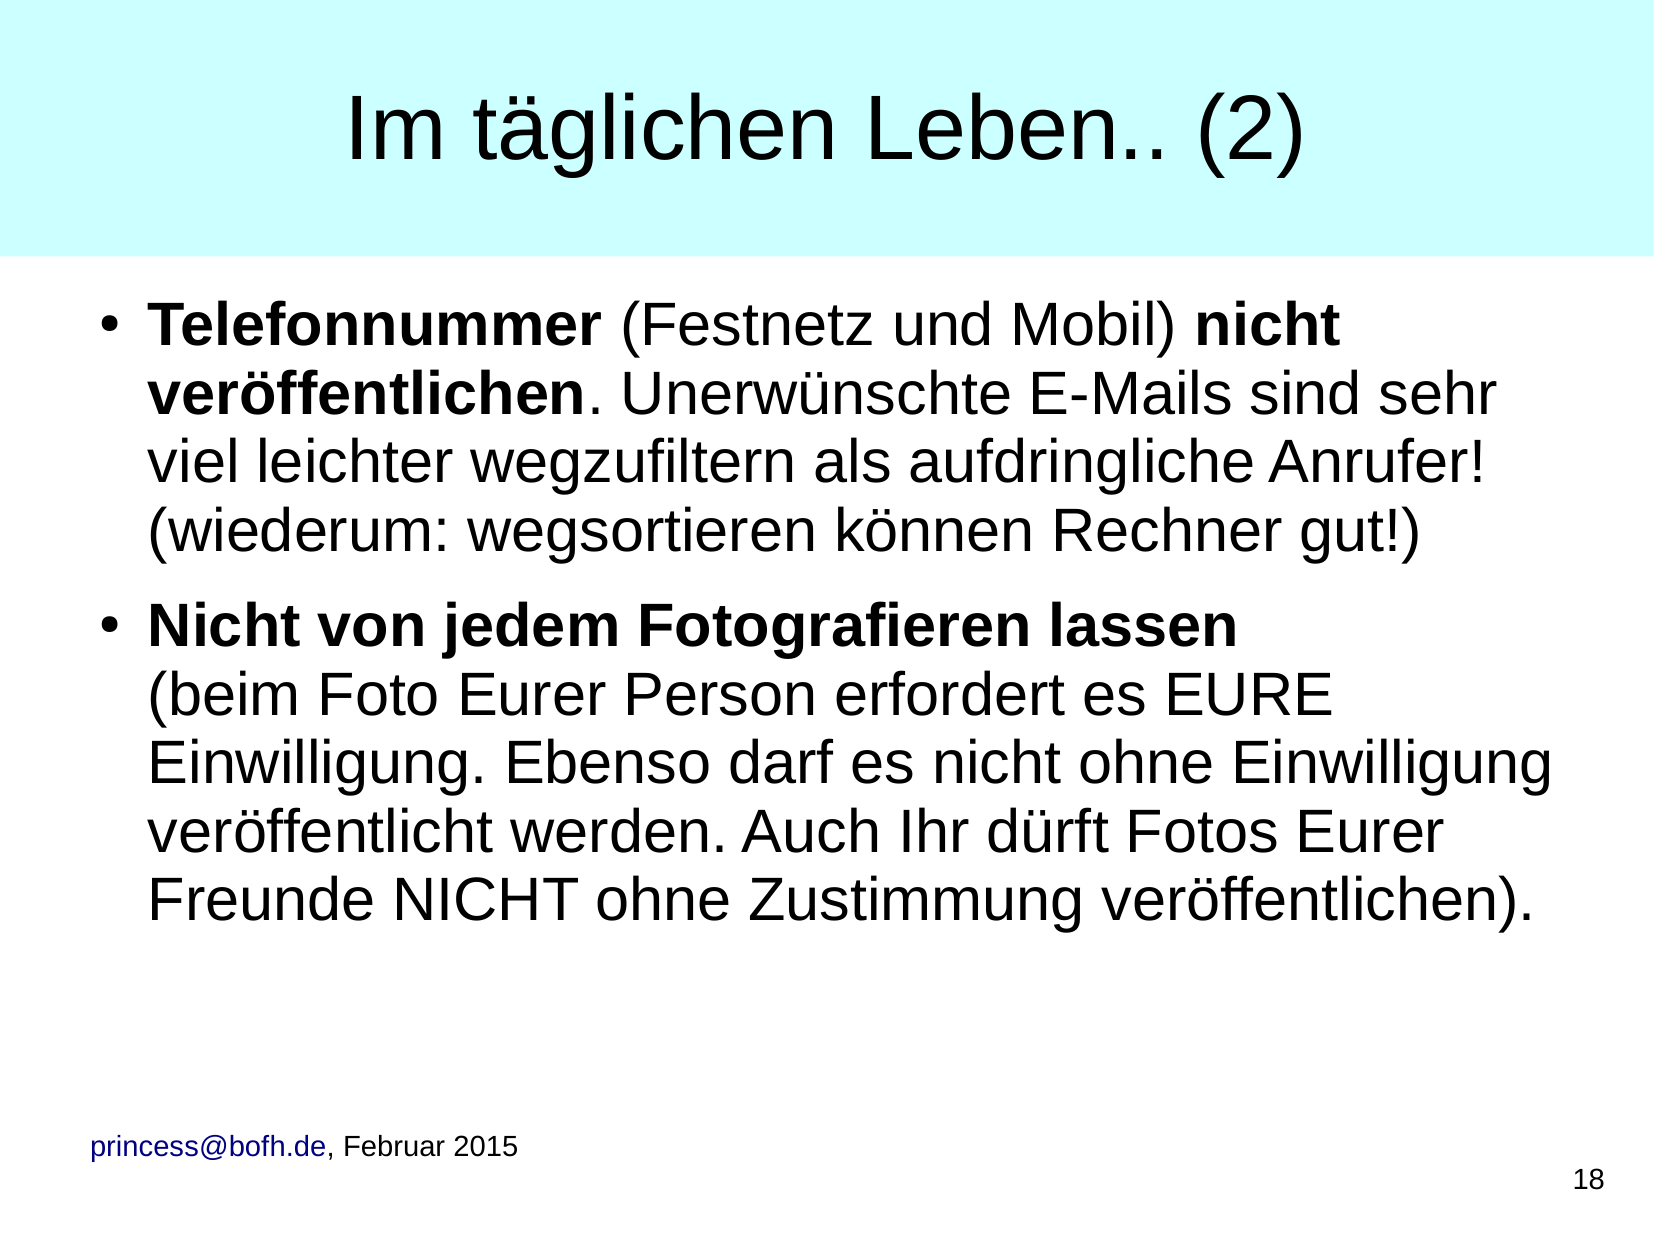

# Im täglichen Leben.. (2)
Telefonnummer (Festnetz und Mobil) nicht veröffentlichen. Unerwünschte E-Mails sind sehr viel leichter wegzufiltern als aufdringliche Anrufer!
(wiederum: wegsortieren können Rechner gut!)
Nicht von jedem Fotografieren lassen
(beim Foto Eurer Person erfordert es EURE Einwilligung. Ebenso darf es nicht ohne Einwilligung veröffentlicht werden. Auch Ihr dürft Fotos Eurer Freunde NICHT ohne Zustimmung veröffentlichen).
Andi @ Furtwangen 2015